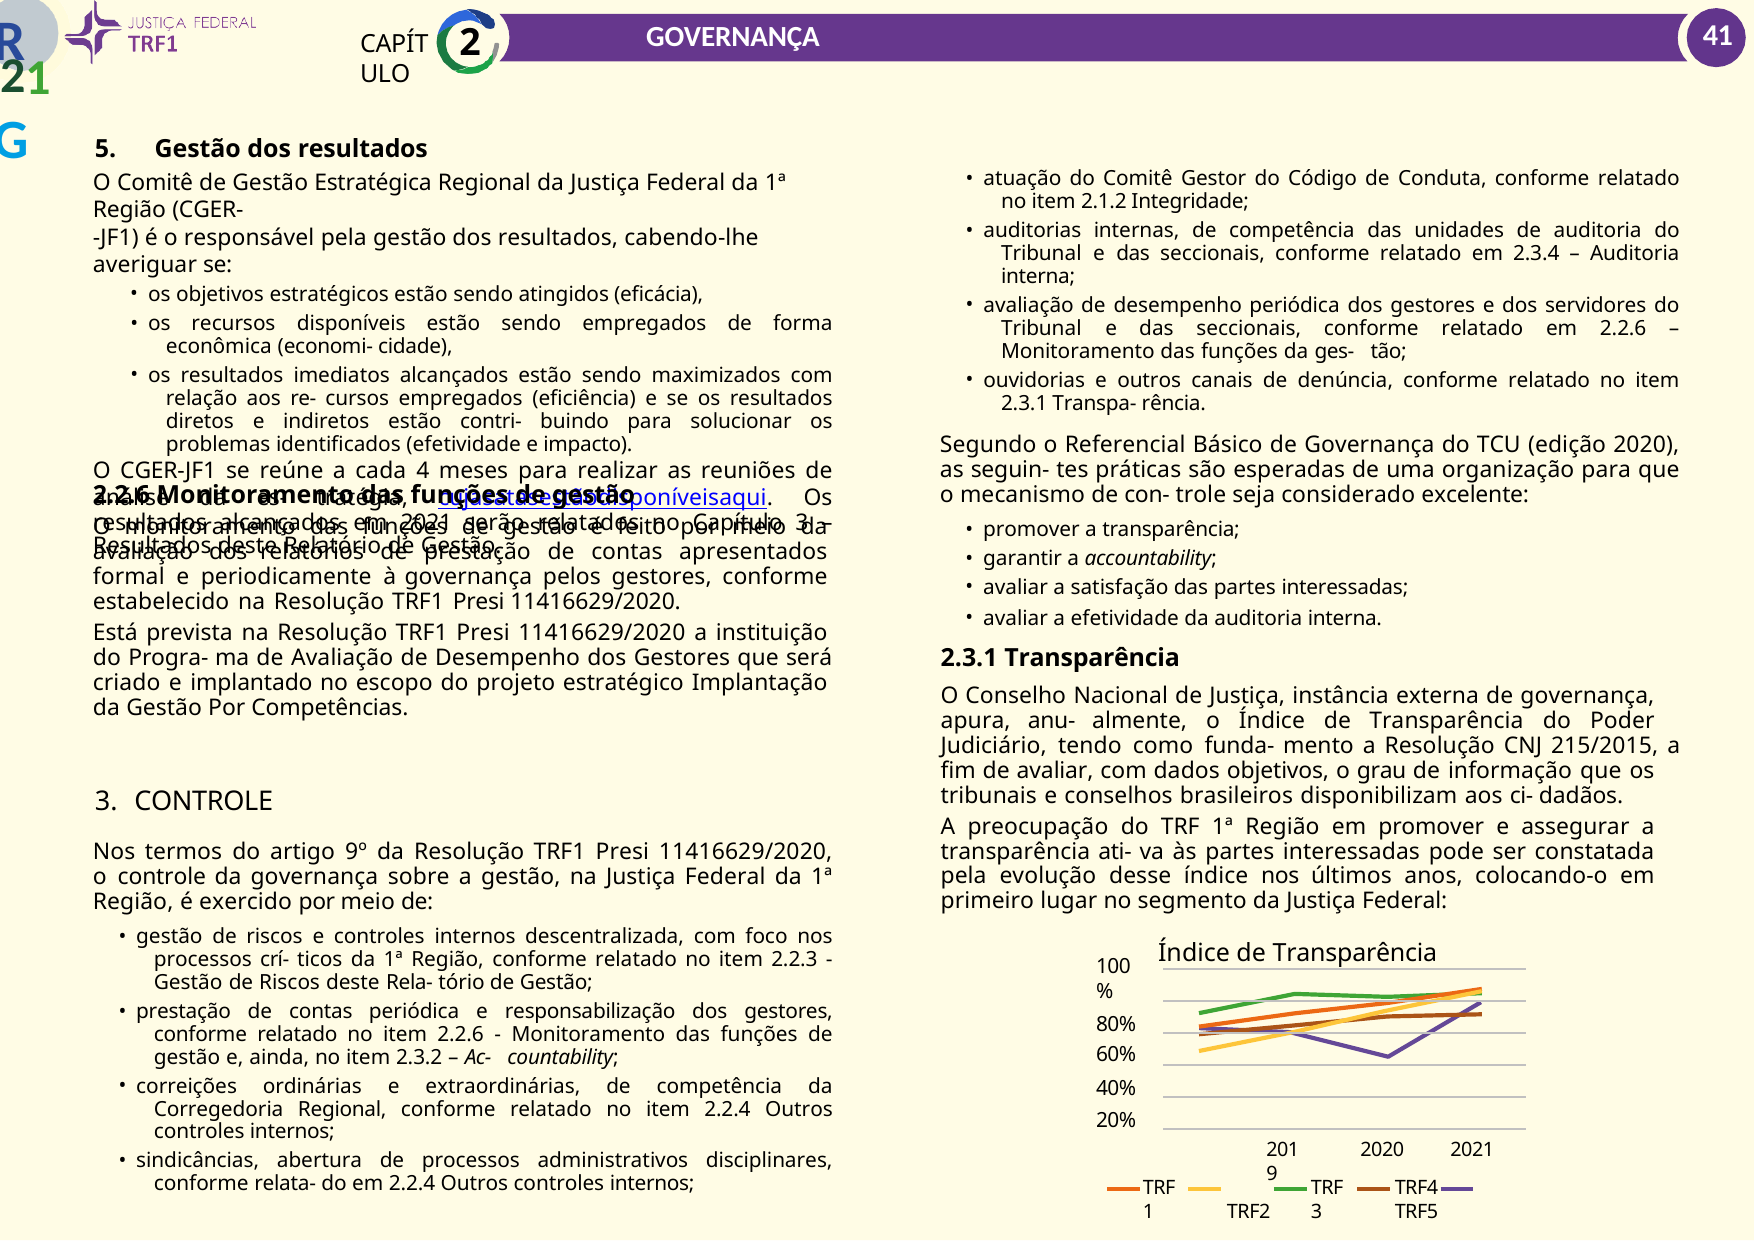

RG
41
21
GOVERNANÇA
2
CAPÍTULO
Gestão dos resultados
O Comitê de Gestão Estratégica Regional da Justiça Federal da 1ª Região (CGER-
-JF1) é o responsável pela gestão dos resultados, cabendo-lhe averiguar se:
os objetivos estratégicos estão sendo atingidos (eficácia),
os recursos disponíveis estão sendo empregados de forma econômica (economi- cidade),
os resultados imediatos alcançados estão sendo maximizados com relação aos re- cursos empregados (eficiência) e se os resultados diretos e indiretos estão contri- buindo para solucionar os problemas identificados (efetividade e impacto).
O CGER-JF1 se reúne a cada 4 meses para realizar as reuniões de análise da es- tratégia, cujasatasestãodisponíveisaqui. Os resultados alcançados em 2021 serão relatados no Capítulo 3 – Resultados deste Relatório de Gestão.
atuação do Comitê Gestor do Código de Conduta, conforme relatado no item 2.1.2 Integridade;
auditorias internas, de competência das unidades de auditoria do Tribunal e das seccionais, conforme relatado em 2.3.4 – Auditoria interna;
avaliação de desempenho periódica dos gestores e dos servidores do Tribunal e das seccionais, conforme relatado em 2.2.6 – Monitoramento das funções da ges- tão;
ouvidorias e outros canais de denúncia, conforme relatado no item 2.3.1 Transpa- rência.
Segundo o Referencial Básico de Governança do TCU (edição 2020), as seguin- tes práticas são esperadas de uma organização para que o mecanismo de con- trole seja considerado excelente:
promover a transparência;
garantir a accountability;
avaliar a satisfação das partes interessadas;
avaliar a efetividade da auditoria interna.
2.2.6 Monitoramento das funções de gestão
O monitoramento das funções de gestão é feito por meio da avaliação dos relatórios de prestação de contas apresentados formal e periodicamente à governança pelos gestores, conforme estabelecido na Resolução TRF1 Presi 11416629/2020.
Está prevista na Resolução TRF1 Presi 11416629/2020 a instituição do Progra- ma de Avaliação de Desempenho dos Gestores que será criado e implantado no escopo do projeto estratégico Implantação da Gestão Por Competências.
2.3.1 Transparência
O Conselho Nacional de Justiça, instância externa de governança, apura, anu- almente, o Índice de Transparência do Poder Judiciário, tendo como funda- mento a Resolução CNJ 215/2015, a fim de avaliar, com dados objetivos, o grau de informação que os tribunais e conselhos brasileiros disponibilizam aos ci- dadãos.
A preocupação do TRF 1ª Região em promover e assegurar a transparência ati- va às partes interessadas pode ser constatada pela evolução desse índice nos últimos anos, colocando-o em primeiro lugar no segmento da Justiça Federal:
Índice de Transparência
CONTROLE
Nos termos do artigo 9º da Resolução TRF1 Presi 11416629/2020, o controle da governança sobre a gestão, na Justiça Federal da 1ª Região, é exercido por meio de:
gestão de riscos e controles internos descentralizada, com foco nos processos crí- ticos da 1ª Região, conforme relatado no item 2.2.3 - Gestão de Riscos deste Rela- tório de Gestão;
prestação de contas periódica e responsabilização dos gestores, conforme relatado no item 2.2.6 - Monitoramento das funções de gestão e, ainda, no item 2.3.2 – Ac- countability;
correições ordinárias e extraordinárias, de competência da Corregedoria Regional, conforme relatado no item 2.2.4 Outros controles internos;
sindicâncias, abertura de processos administrativos disciplinares, conforme relata- do em 2.2.4 Outros controles internos;
100%
80%
60%
40%
20%
2019
TRF2
2020	2021
TRF4	TRF5
TRF1
TRF3